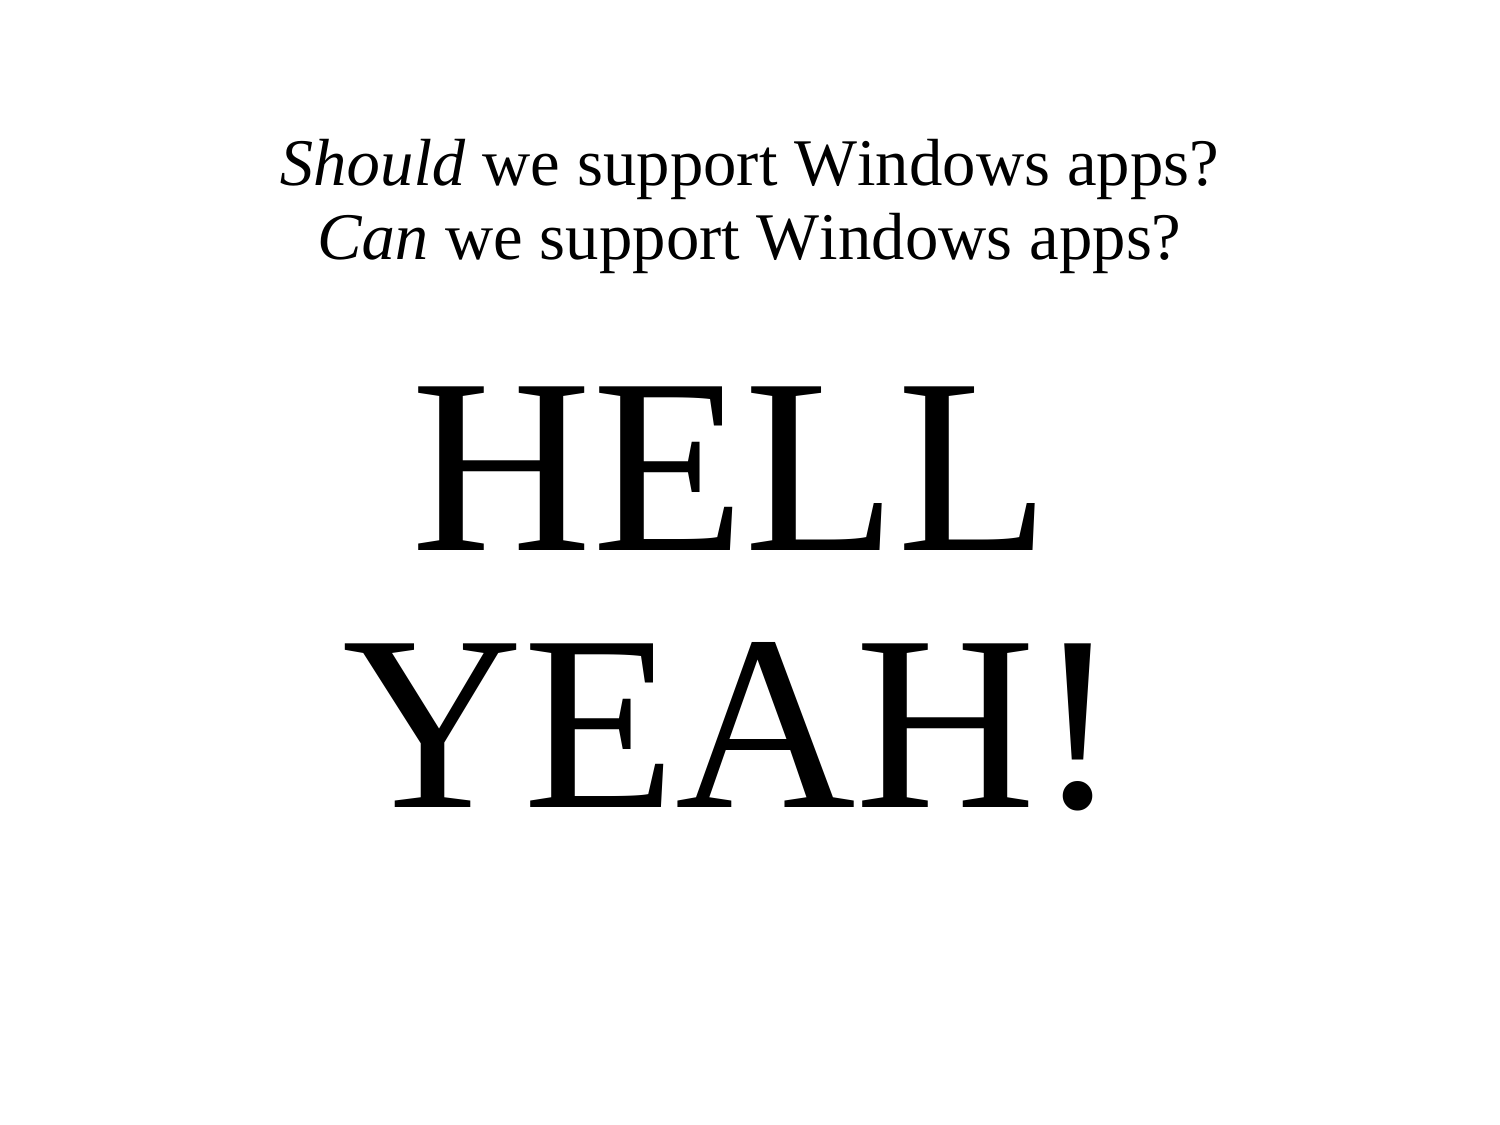

# Should we support Windows apps? Can we support Windows apps?
HELL YEAH!